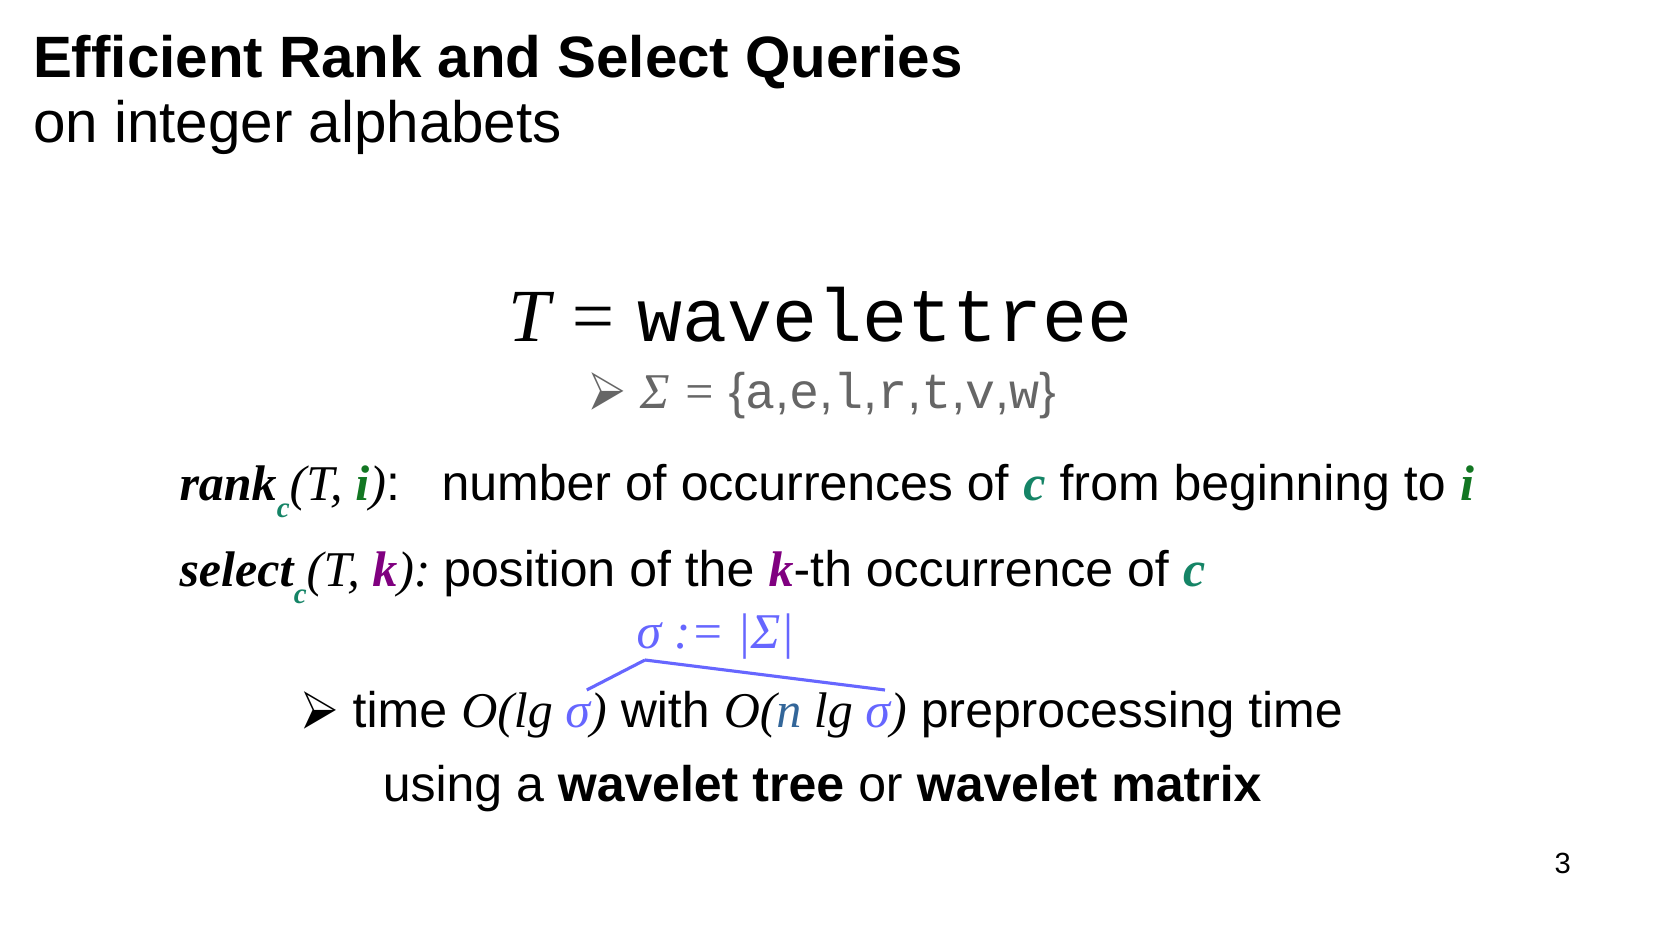

Efficient Rank and Select Queries
on integer alphabets
T = wavelettree
⮚ Σ = {a,e,l,r,t,v,w}
rankc(T, i): number of occurrences of c from beginning to i
selectc(T, k): position of the k-th occurrence of c
σ := |Σ|
⮚ time O(lg σ) with O(n lg σ) preprocessing time
using a wavelet tree or wavelet matrix
3